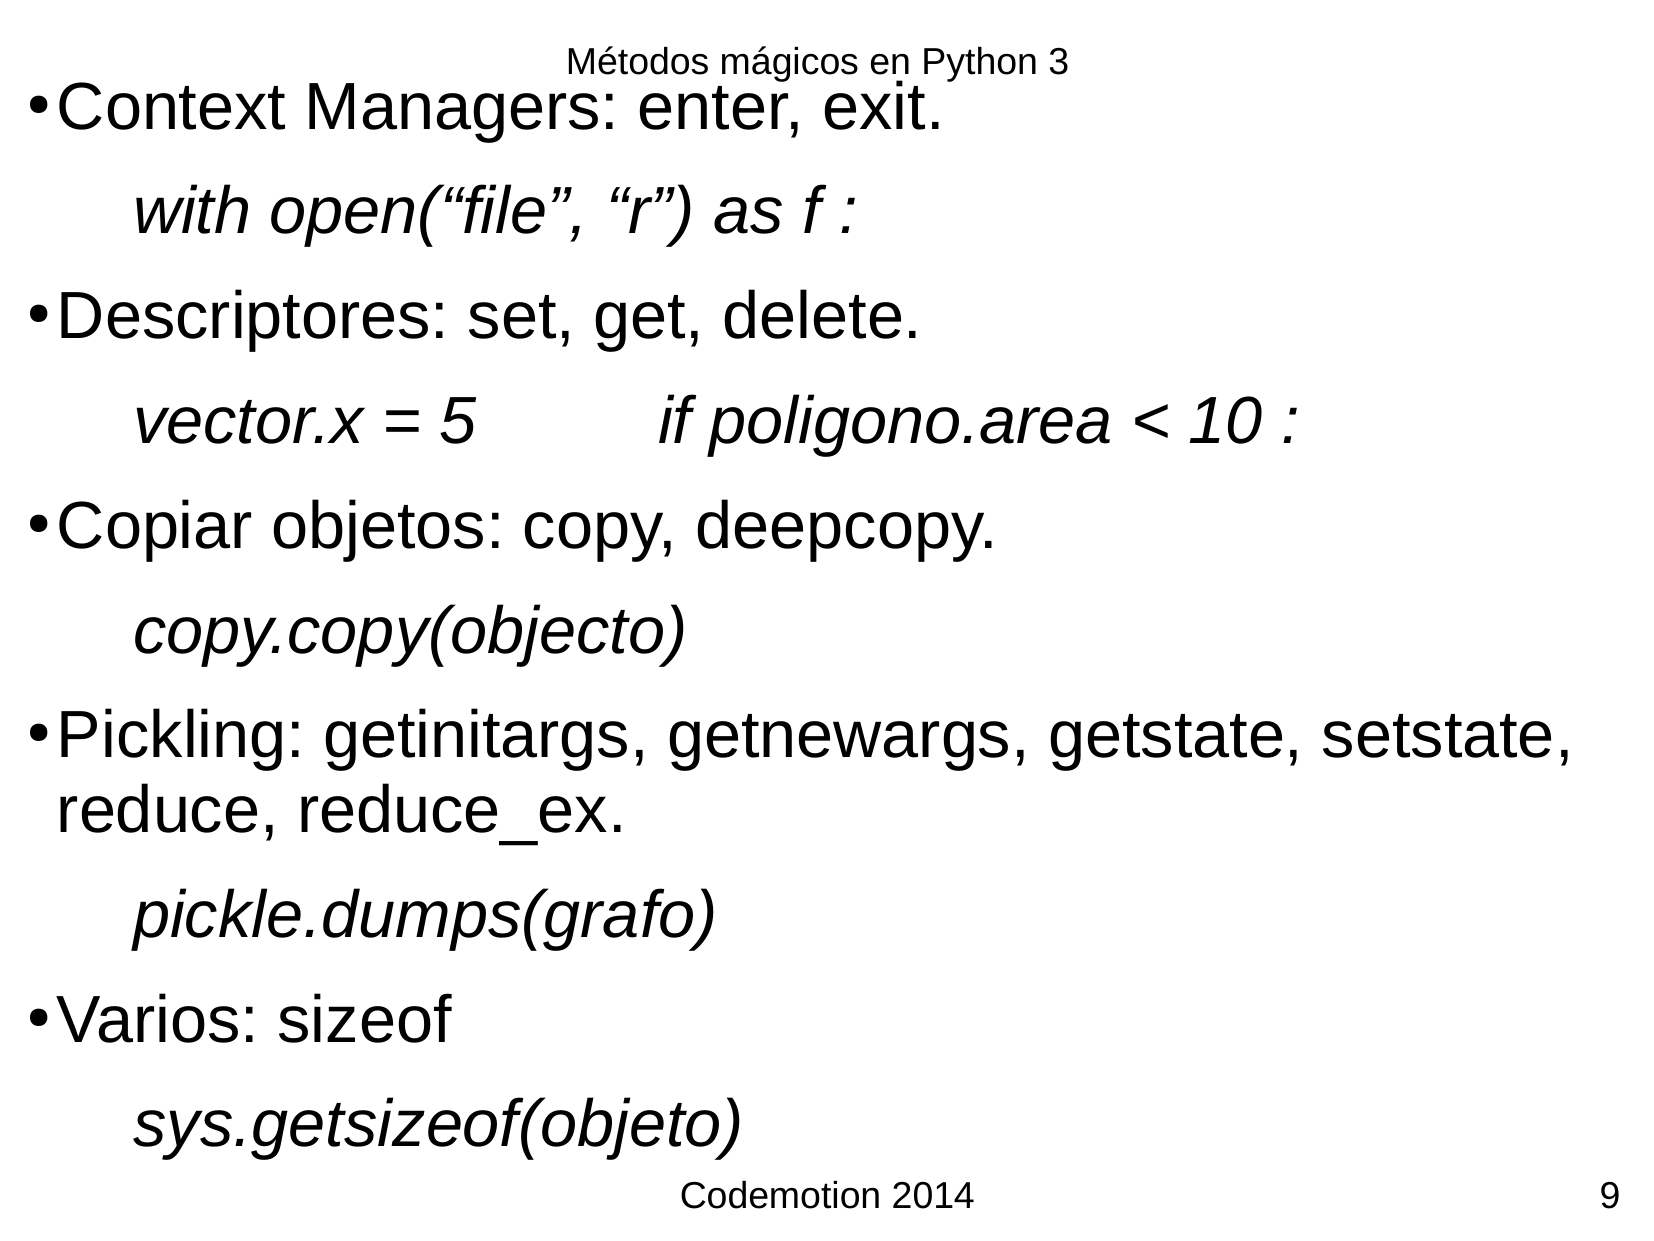

# Context Managers: enter, exit.
with open(“file”, “r”) as f :
Descriptores: set, get, delete.
vector.x = 5			if poligono.area < 10 :
Copiar objetos: copy, deepcopy.
copy.copy(objecto)
Pickling: getinitargs, getnewargs, getstate, setstate, reduce, reduce_ex.
pickle.dumps(grafo)
Varios: sizeof
sys.getsizeof(objeto)
Métodos mágicos en Python 3
Codemotion 2014
9